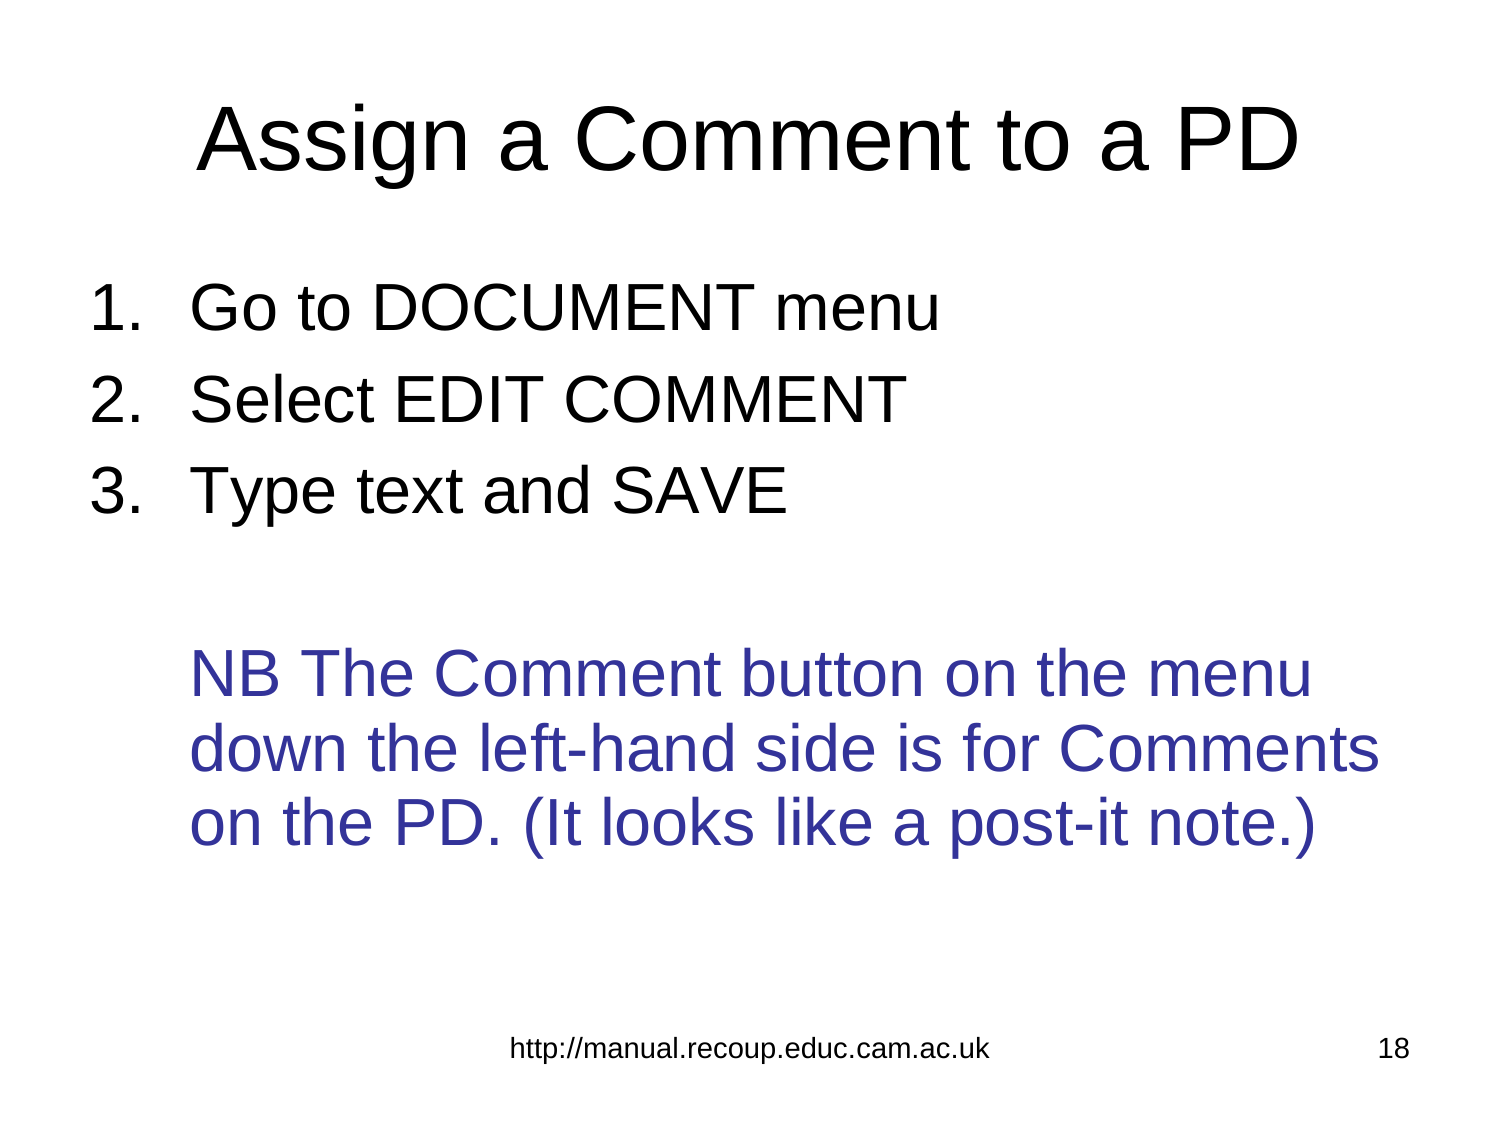

# Assign a Comment to a PD
Go to DOCUMENT menu
Select EDIT COMMENT
Type text and SAVE
	NB The Comment button on the menu down the left-hand side is for Comments on the PD. (It looks like a post-it note.)
http://manual.recoup.educ.cam.ac.uk
18